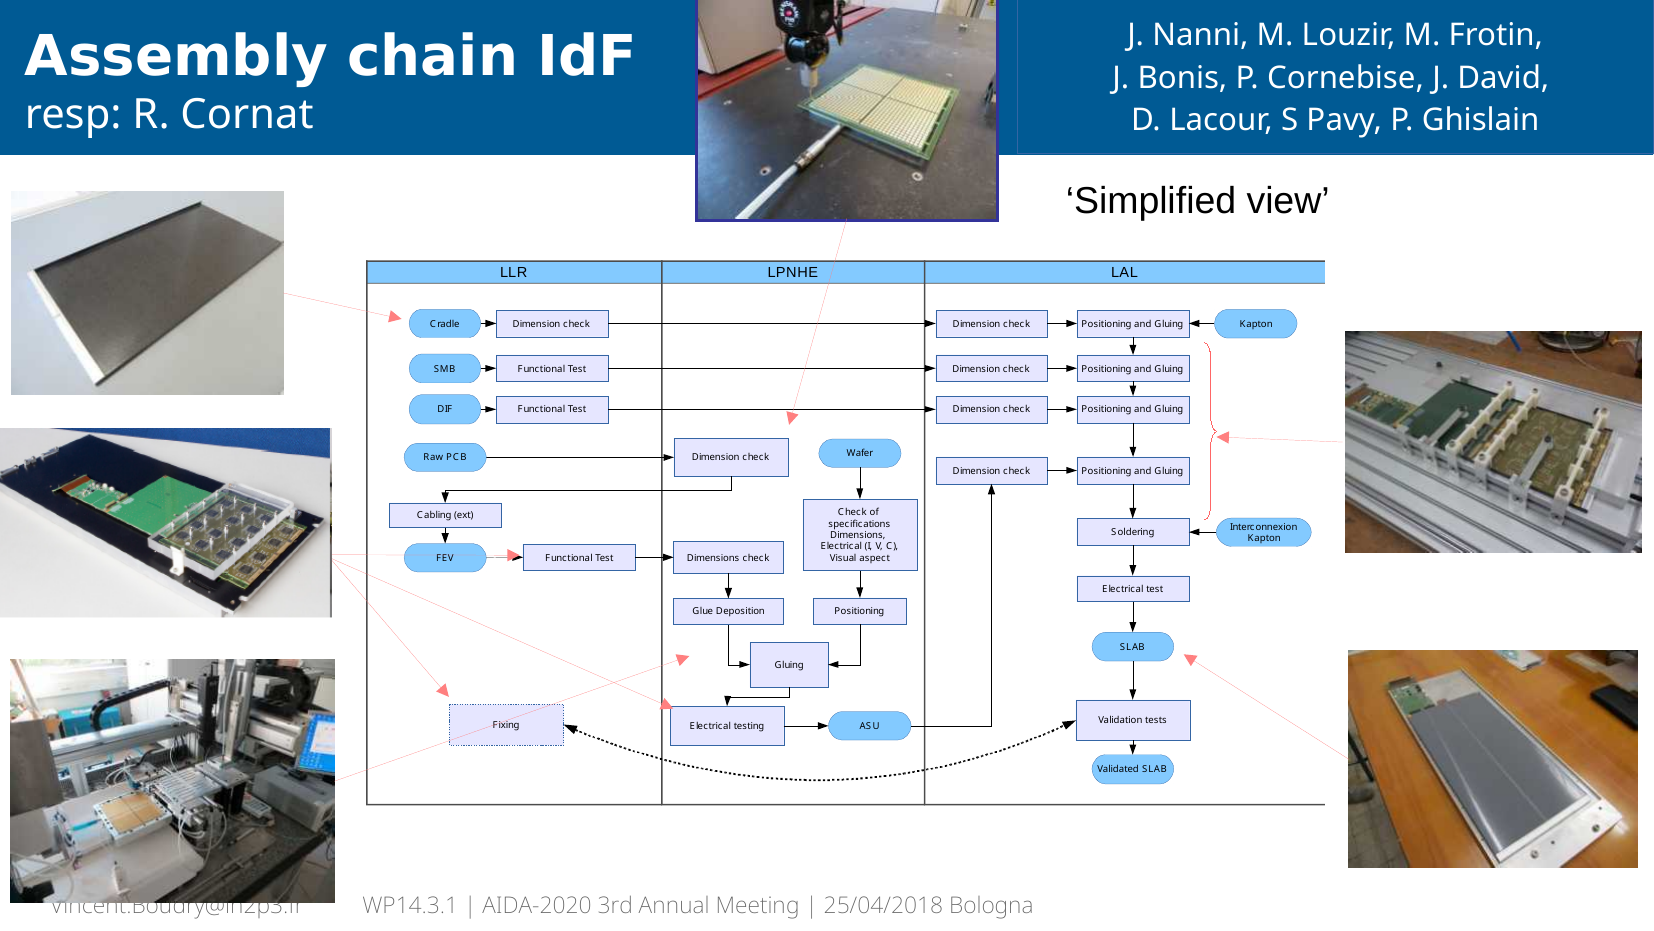

J. Nanni, M. Louzir, M. Frotin,
J. Bonis, P. Cornebise, J. David,
D. Lacour, S Pavy, P. Ghislain
Assembly chain IdF
resp: R. Cornat
‘Simplified view’
Vincent.Boudry@in2p3.fr
 WP14.3.1 | AIDA-2020 3rd Annual Meeting | 25/04/2018 Bologna